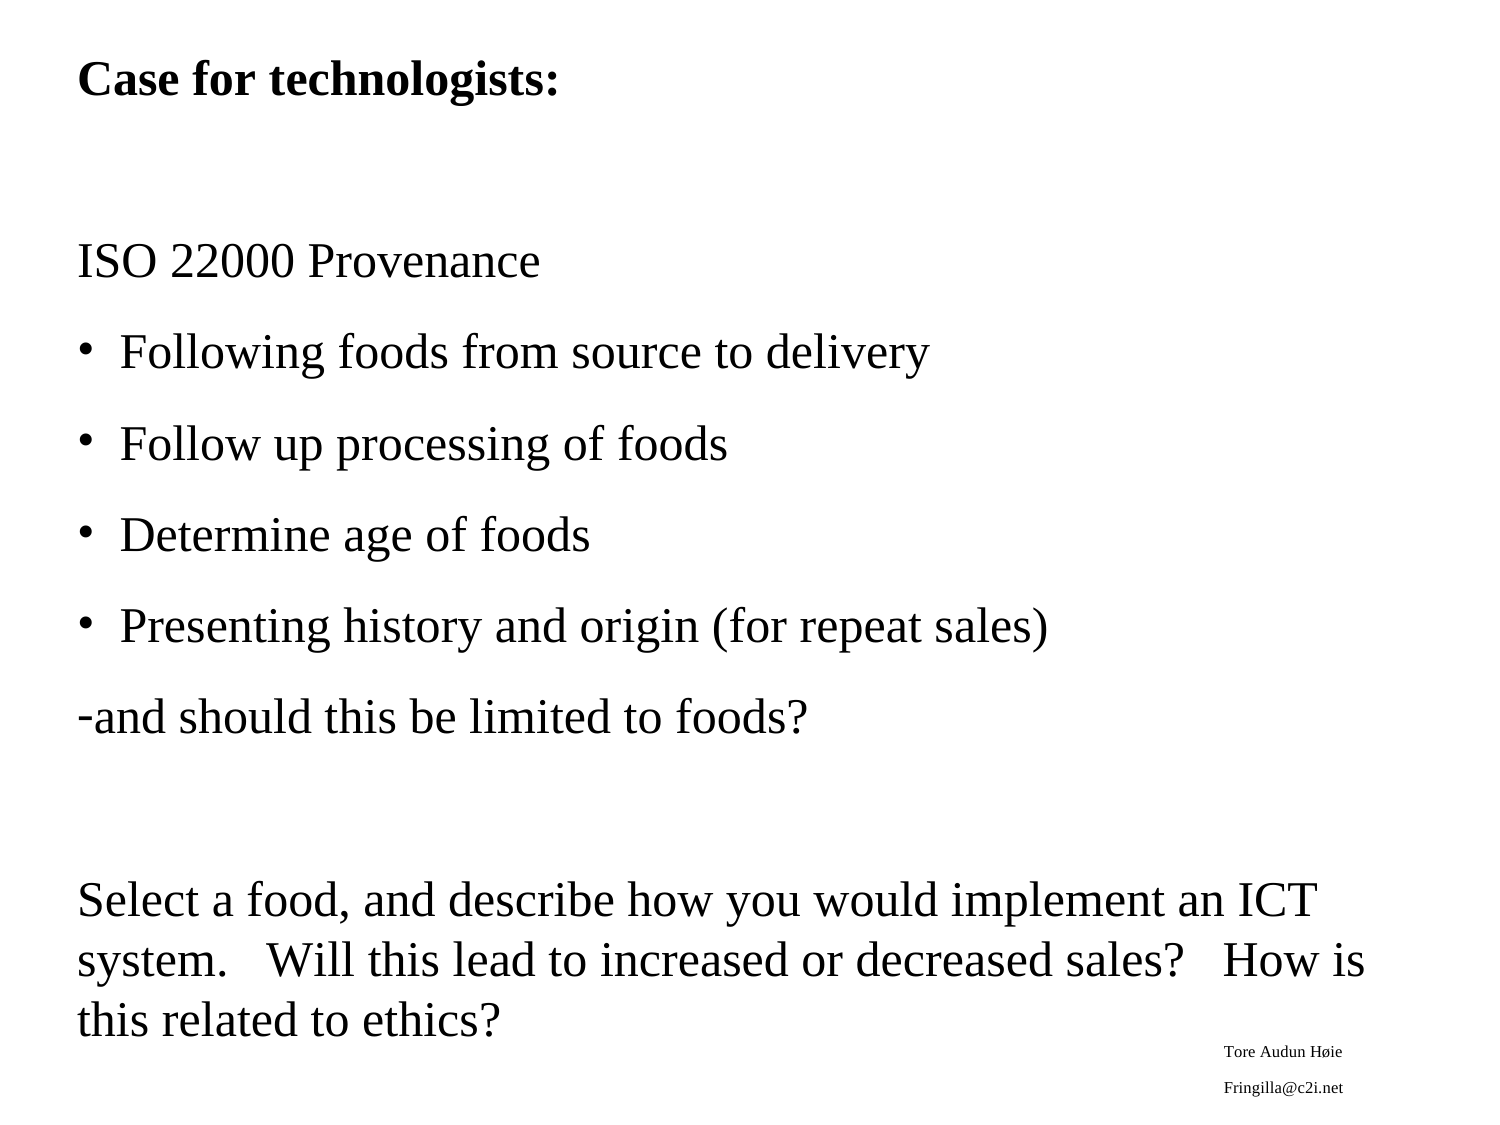

Case for technologists:
ISO 22000 Provenance
 Following foods from source to delivery
 Follow up processing of foods
 Determine age of foods
 Presenting history and origin (for repeat sales)
and should this be limited to foods?
Select a food, and describe how you would implement an ICT system. Will this lead to increased or decreased sales? How is this related to ethics?
Tore Audun Høie
Fringilla@c2i.net